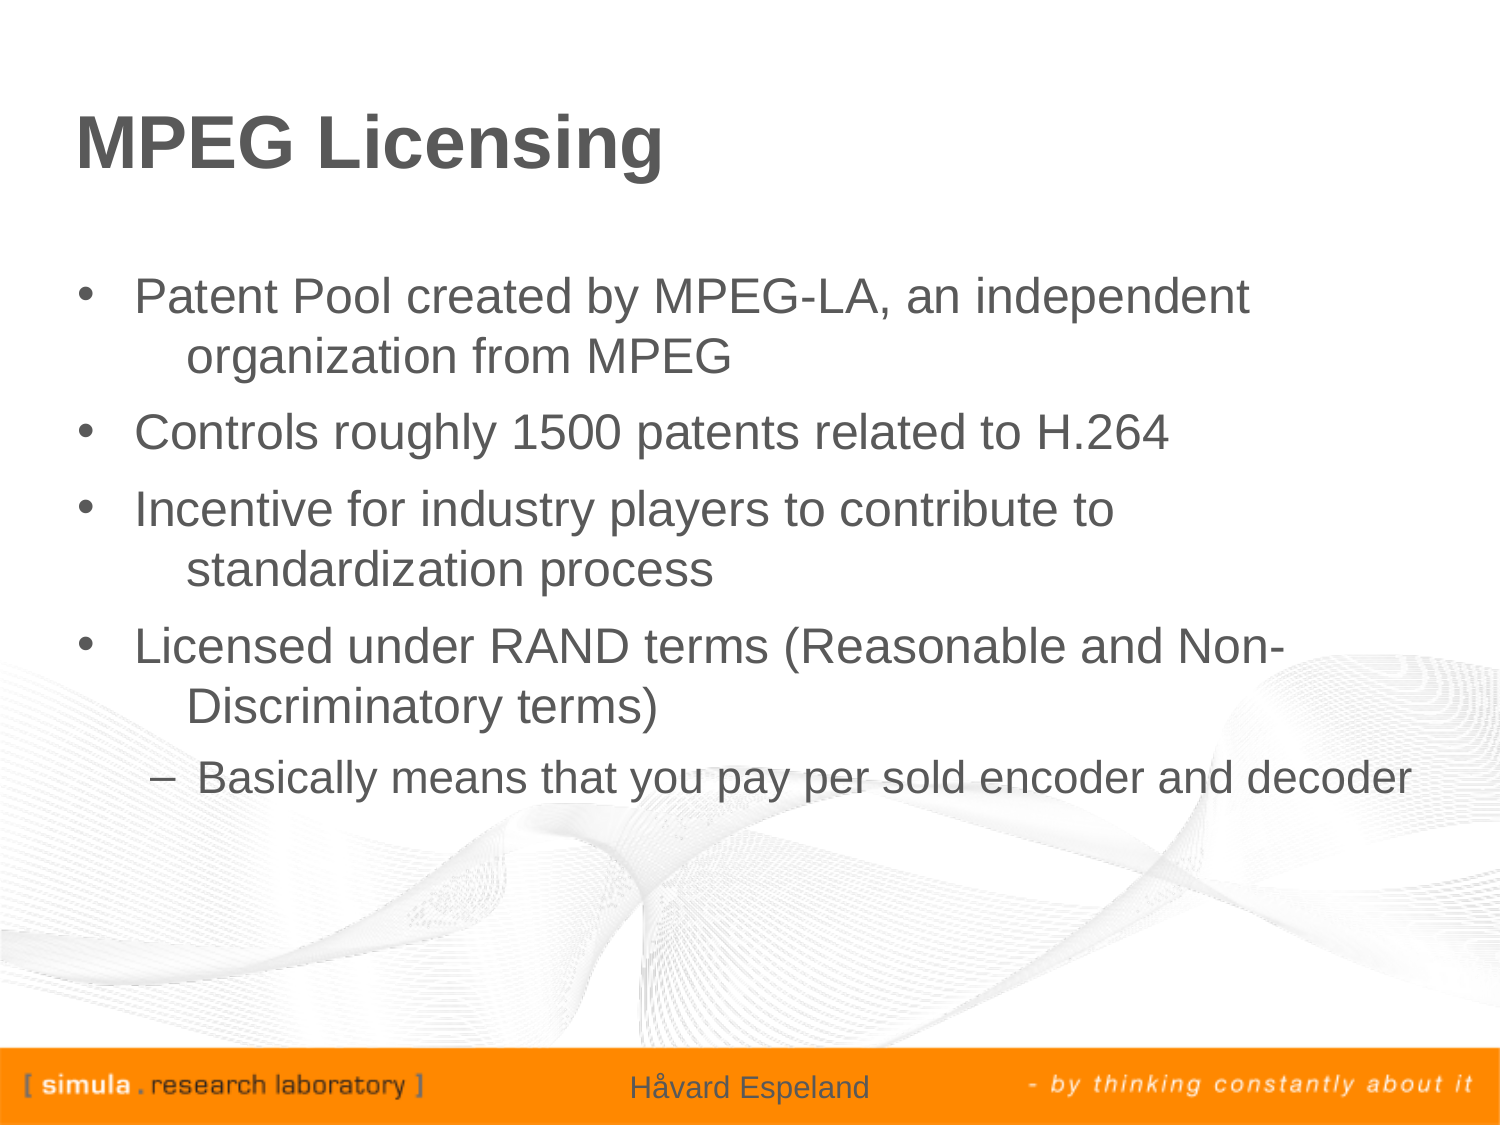

# MPEG Licensing
Patent Pool created by MPEG-LA, an independent organization from MPEG
Controls roughly 1500 patents related to H.264
Incentive for industry players to contribute to standardization process
Licensed under RAND terms (Reasonable and Non-Discriminatory terms)
Basically means that you pay per sold encoder and decoder